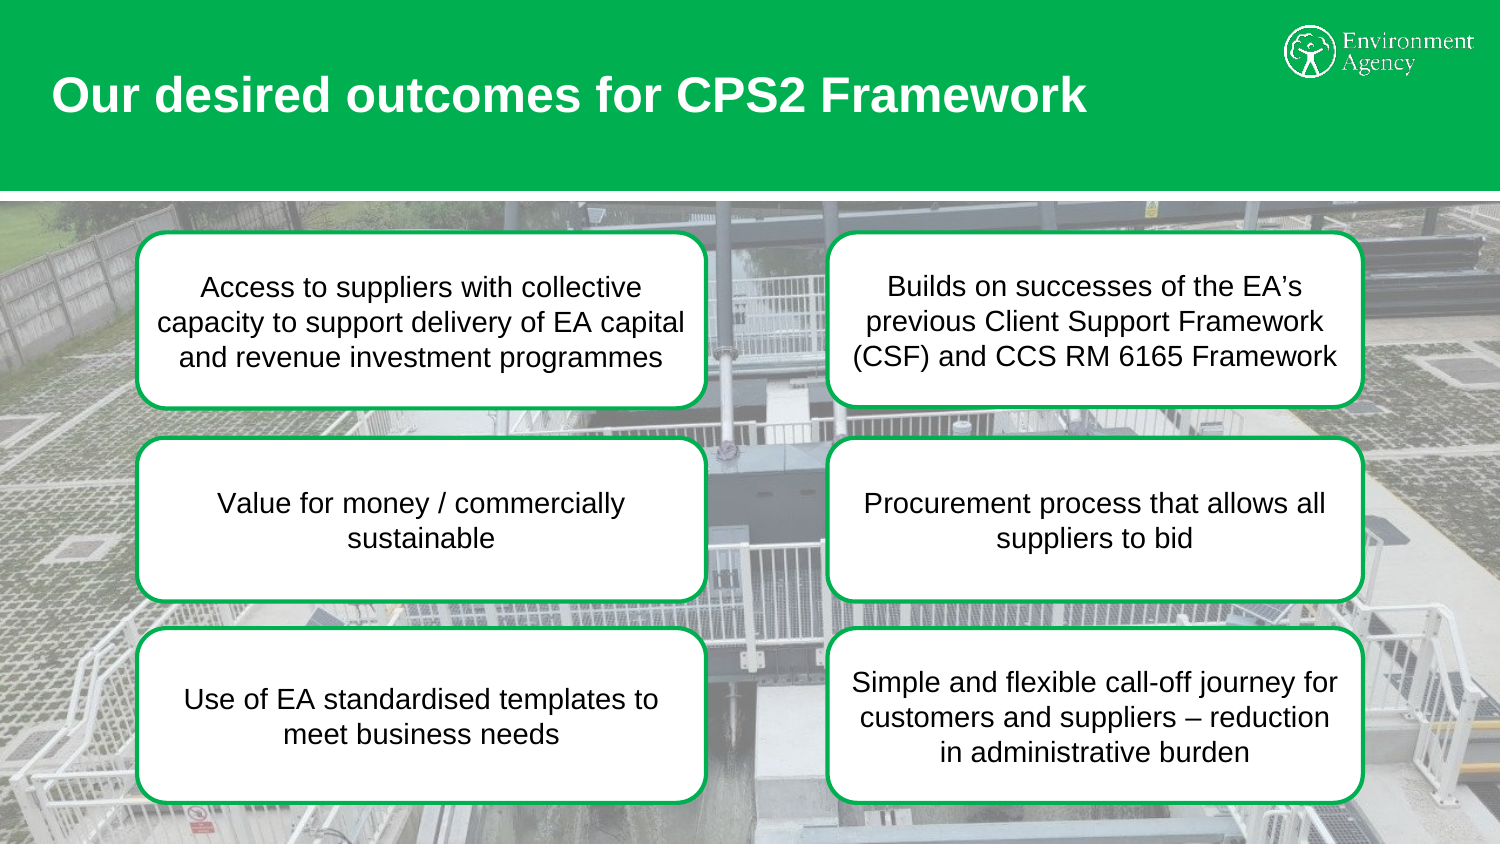

# Our desired outcomes for CPS2 Framework
Access to suppliers with collective capacity to support delivery of EA capital and revenue investment programmes
Builds on successes of the EA’s previous Client Support Framework (CSF) and CCS RM 6165 Framework
Value for money / commercially sustainable
Procurement process that allows all suppliers to bid
Use of EA standardised templates to meet business needs
Simple and flexible call-off journey for customers and suppliers – reduction in administrative burden